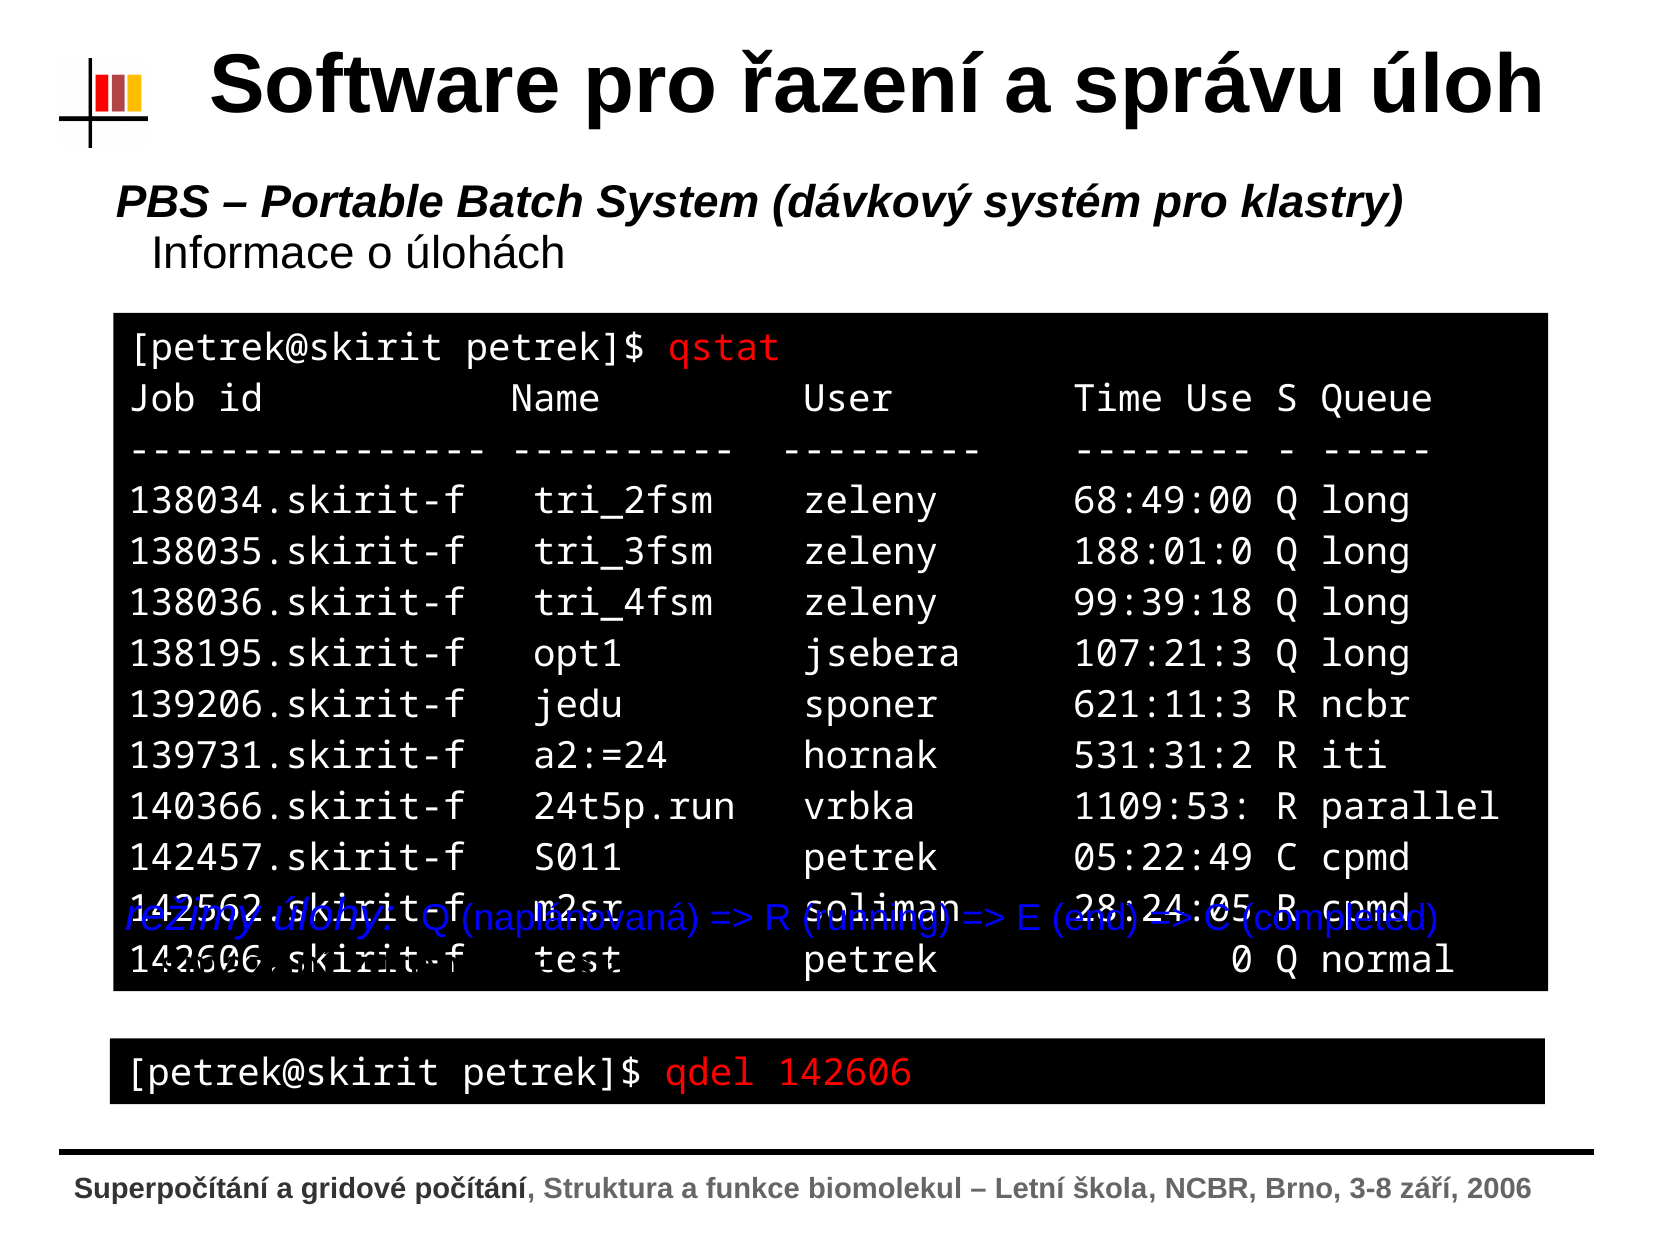

Software pro řazení a správu úloh
PBS – Portable Batch System (dávkový systém pro klastry)
Informace o úlohách
[petrek@skirit petrek]$ qstat
Job id Name User Time Use S Queue
---------------- ---------- --------- -------- - -----
138034.skirit-f tri_2fsm zeleny 68:49:00 Q long
138035.skirit-f tri_3fsm zeleny 188:01:0 Q long
138036.skirit-f tri_4fsm zeleny 99:39:18 Q long
138195.skirit-f opt1 jsebera 107:21:3 Q long
139206.skirit-f jedu sponer 621:11:3 R ncbr
139731.skirit-f a2:=24 hornak 531:31:2 R iti
140366.skirit-f 24t5p.run vrbka 1109:53: R parallel
142457.skirit-f S011 petrek 05:22:49 C cpmd
142562.skirit-f m2sr soliman 28:24:05 R cpmd
142606.skirit-f test petrek 0 Q normal
režimy úlohy: Q (naplánovaná) => R (running) => E (end) => C (completed)
smazání z fronty ve stavu Q:
[petrek@skirit petrek]$ qdel 142606
Superpočítání a gridové počítání, Struktura a funkce biomolekul – Letní škola, NCBR, Brno, 3-8 září, 2006